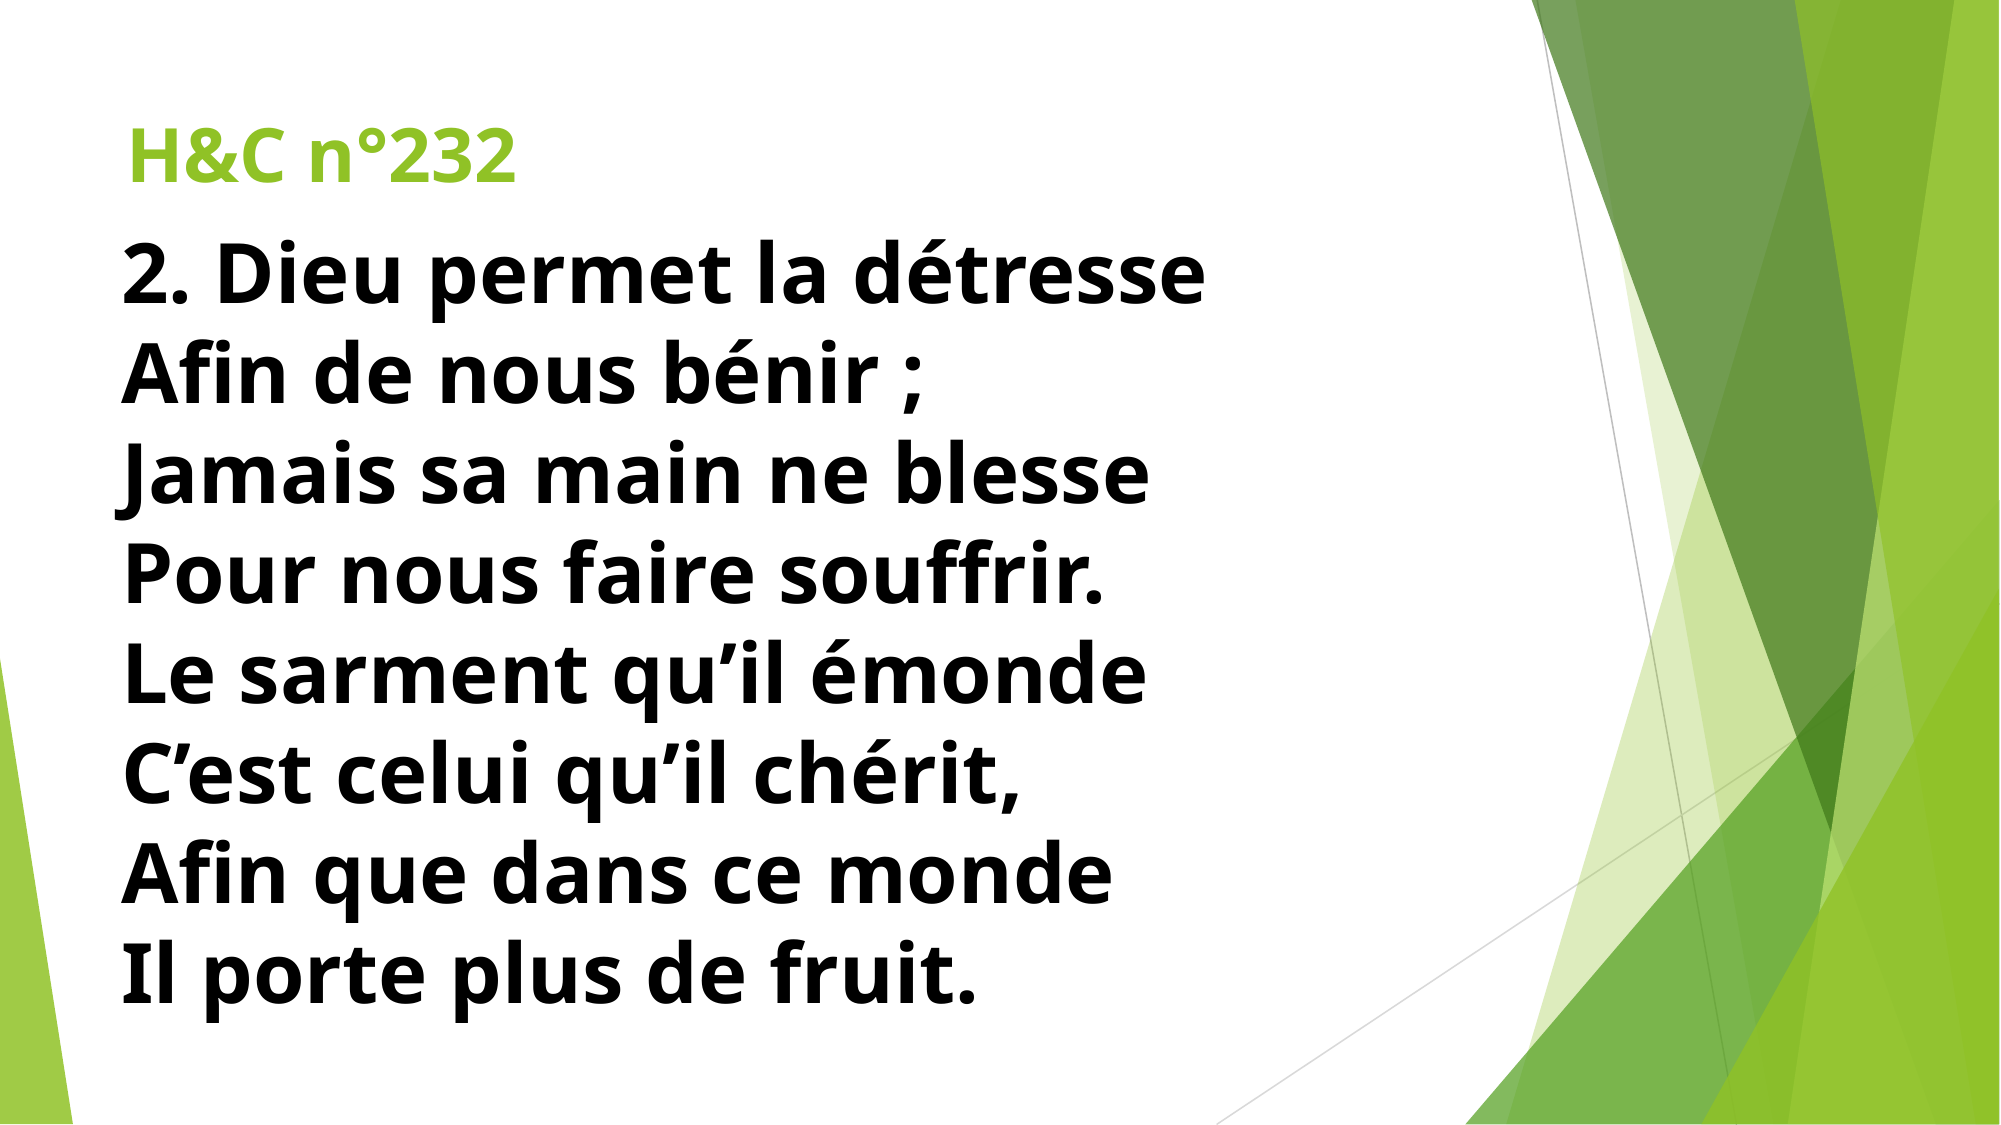

H&C n°232
2. Dieu permet la détresse
Afin de nous bénir ;
Jamais sa main ne blesse
Pour nous faire souffrir.
Le sarment qu’il émonde
C’est celui qu’il chérit,
Afin que dans ce monde
Il porte plus de fruit.